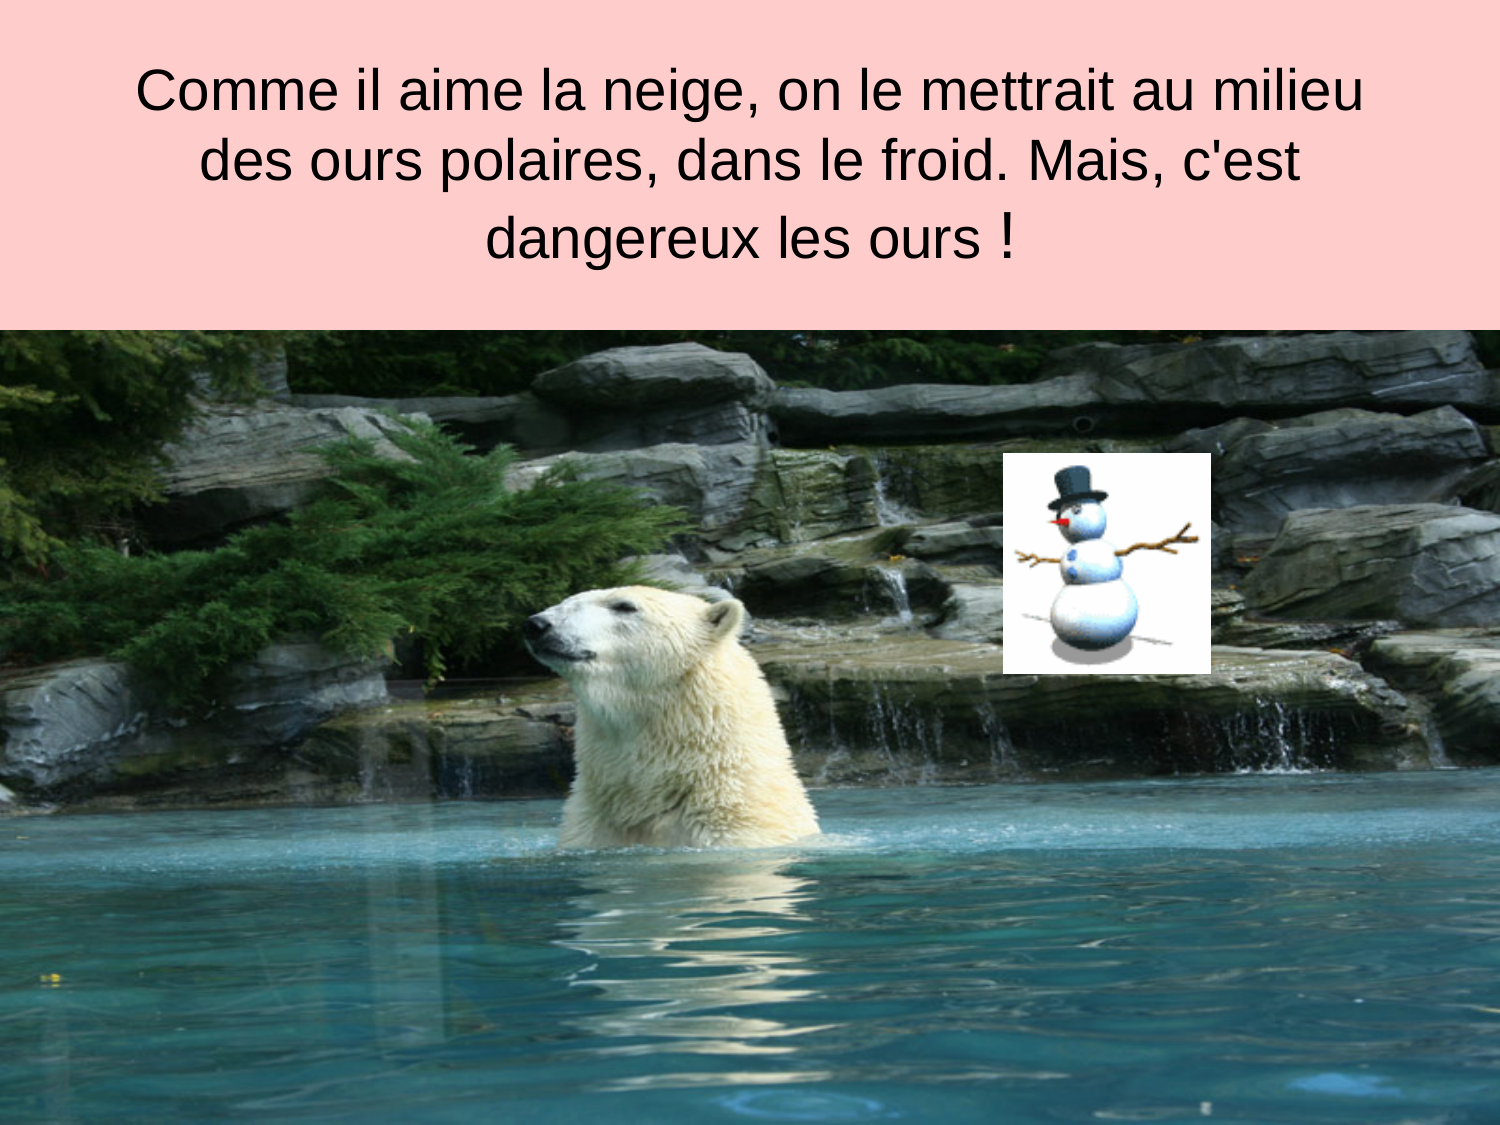

# Comme il aime la neige, on le mettrait au milieu des ours polaires, dans le froid. Mais, c'est dangereux les ours !